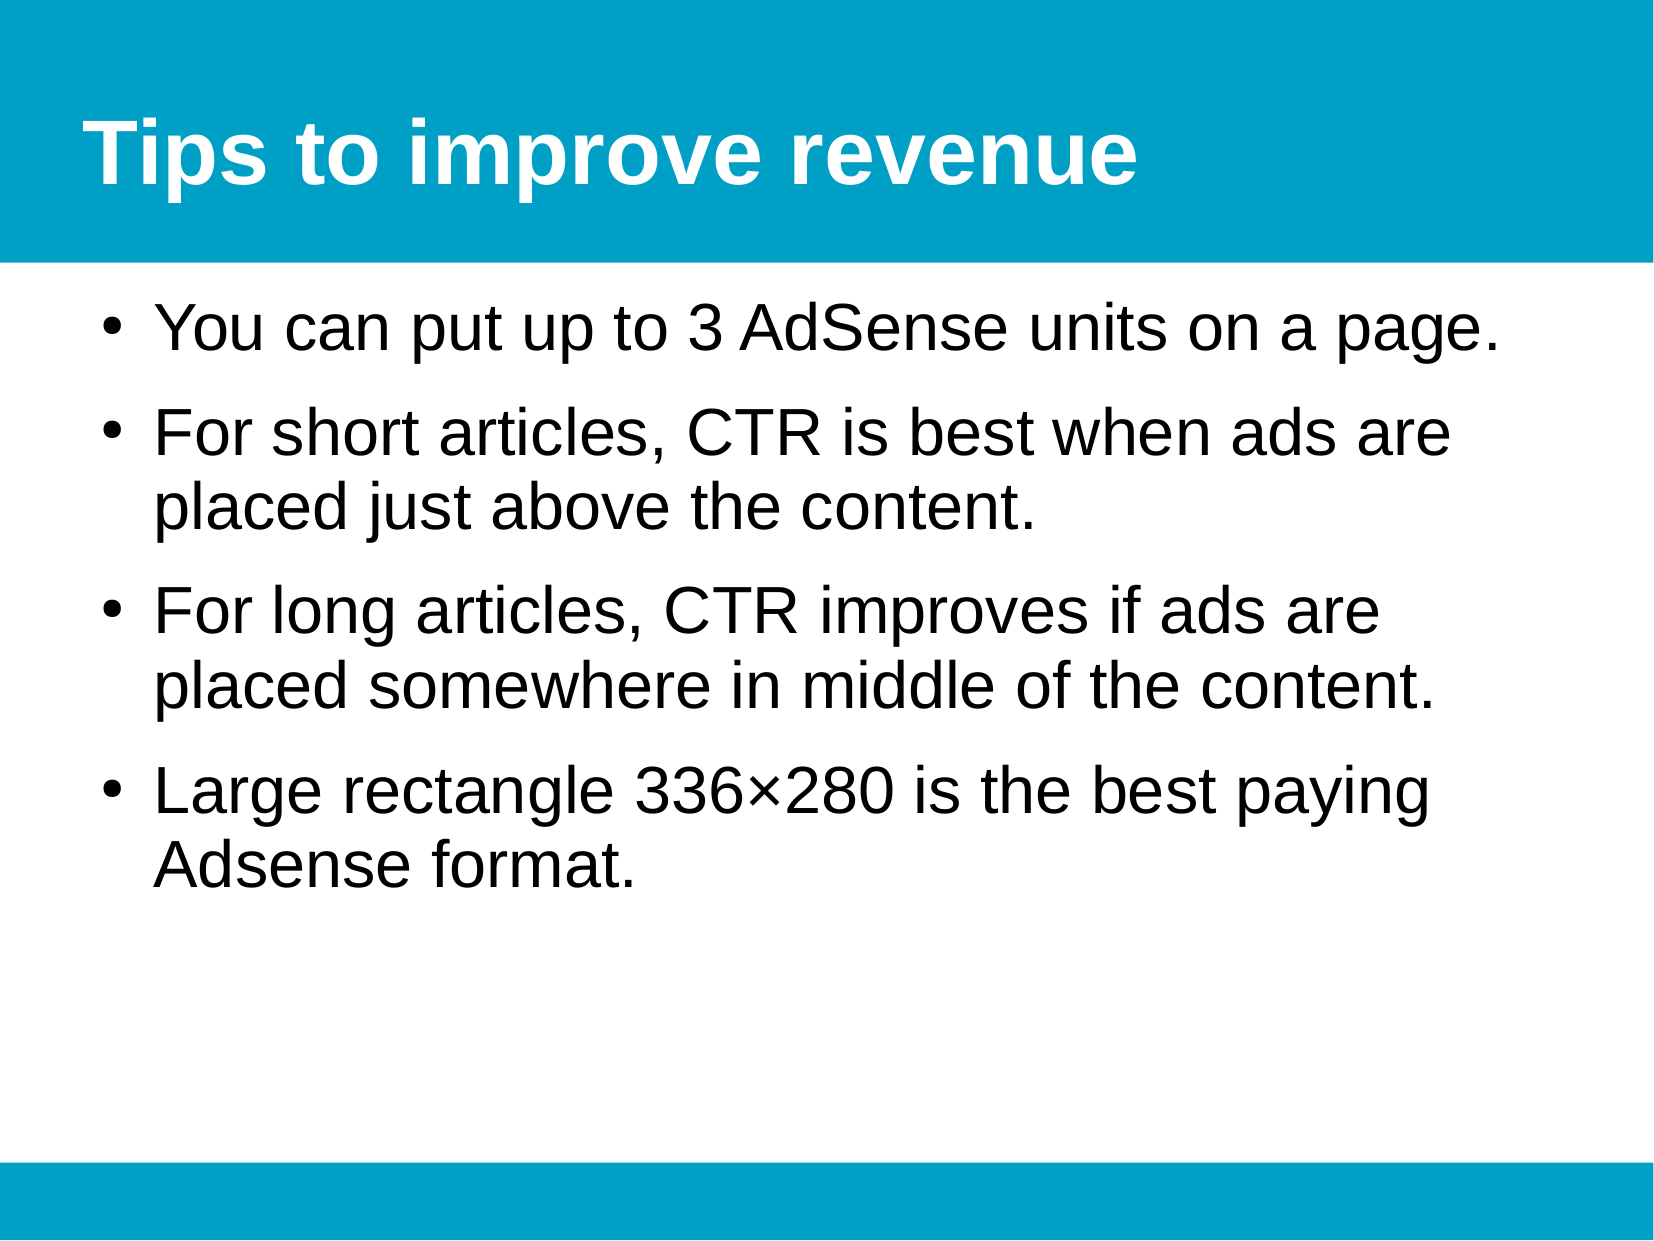

# Tips to improve revenue
You can put up to 3 AdSense units on a page.
For short articles, CTR is best when ads are placed just above the content.
For long articles, CTR improves if ads are placed somewhere in middle of the content.
Large rectangle 336×280 is the best paying Adsense format.